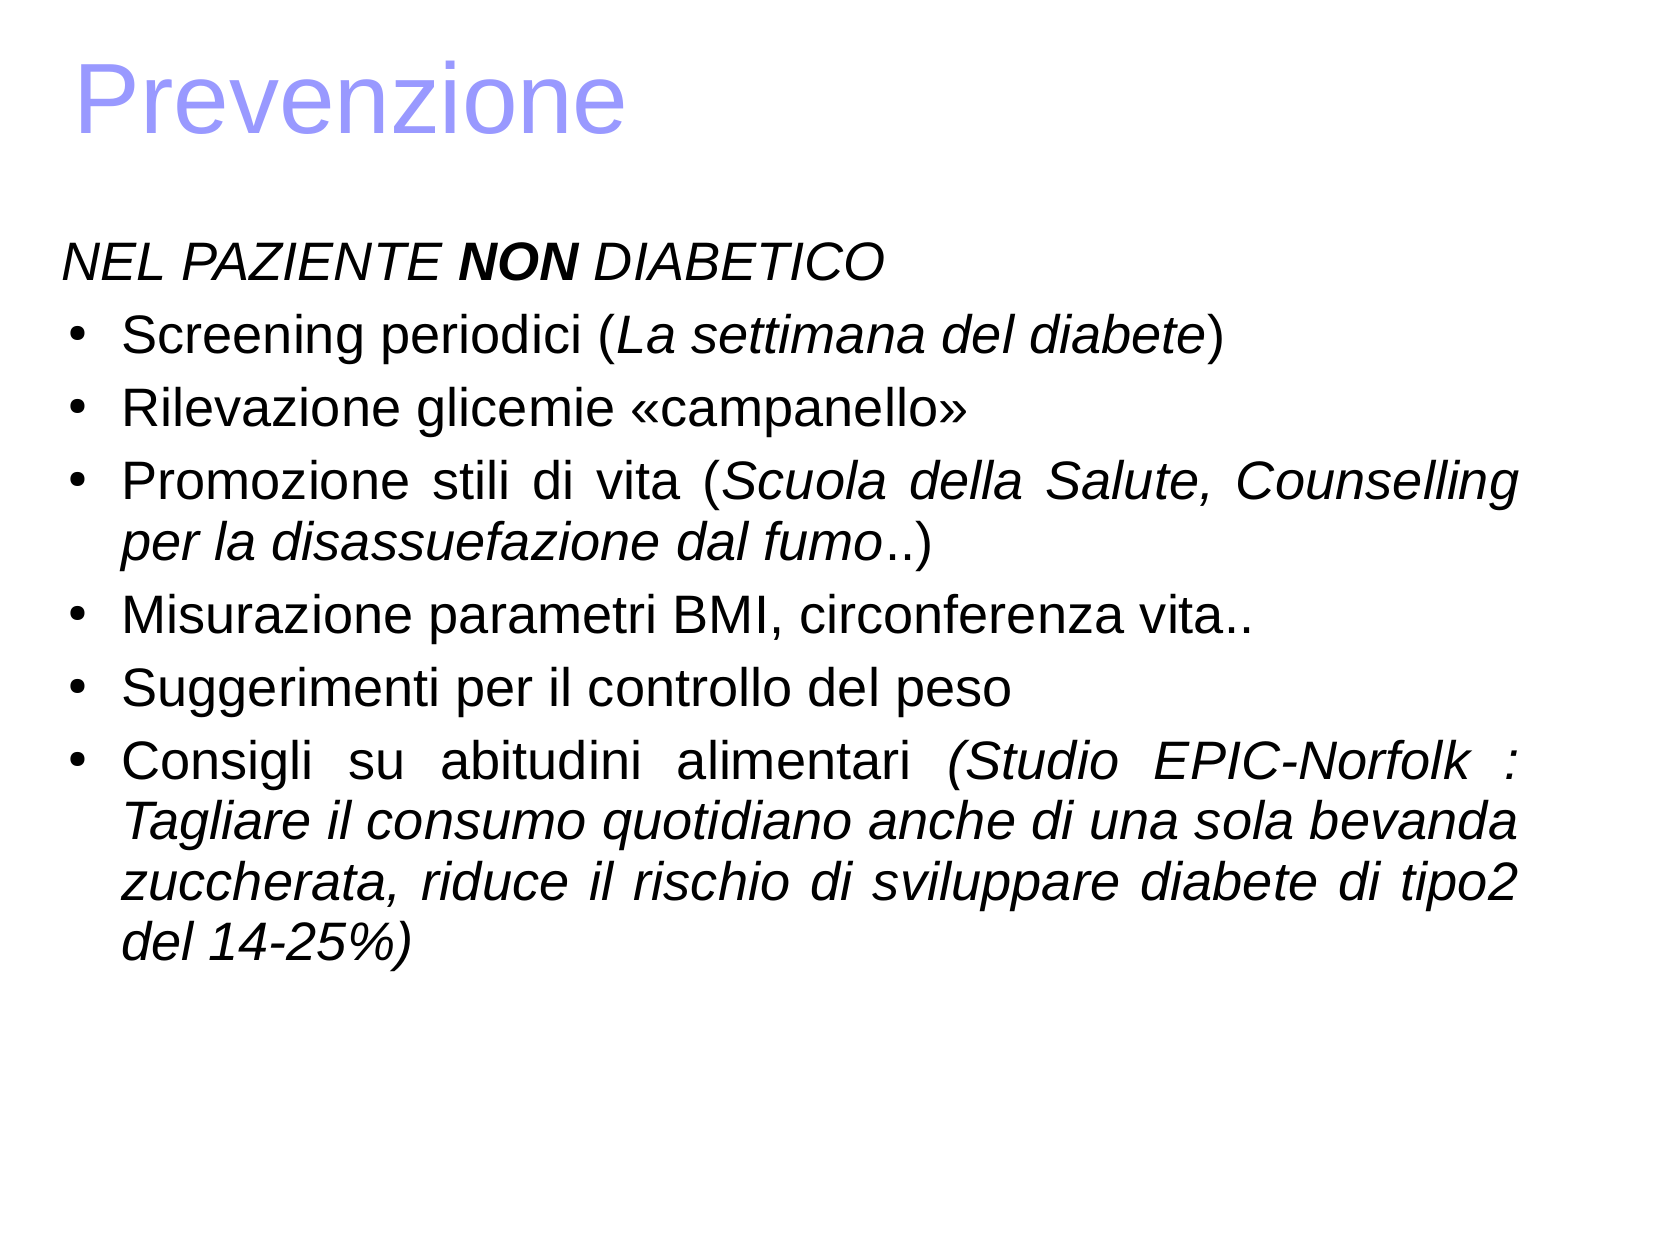

Prevenzione
NEL PAZIENTE NON DIABETICO
Screening periodici (La settimana del diabete)
Rilevazione glicemie «campanello»
Promozione stili di vita (Scuola della Salute, Counselling per la disassuefazione dal fumo..)
Misurazione parametri BMI, circonferenza vita..
Suggerimenti per il controllo del peso
Consigli su abitudini alimentari (Studio EPIC-Norfolk : Tagliare il consumo quotidiano anche di una sola bevanda zuccherata, riduce il rischio di sviluppare diabete di tipo2 del 14-25%)